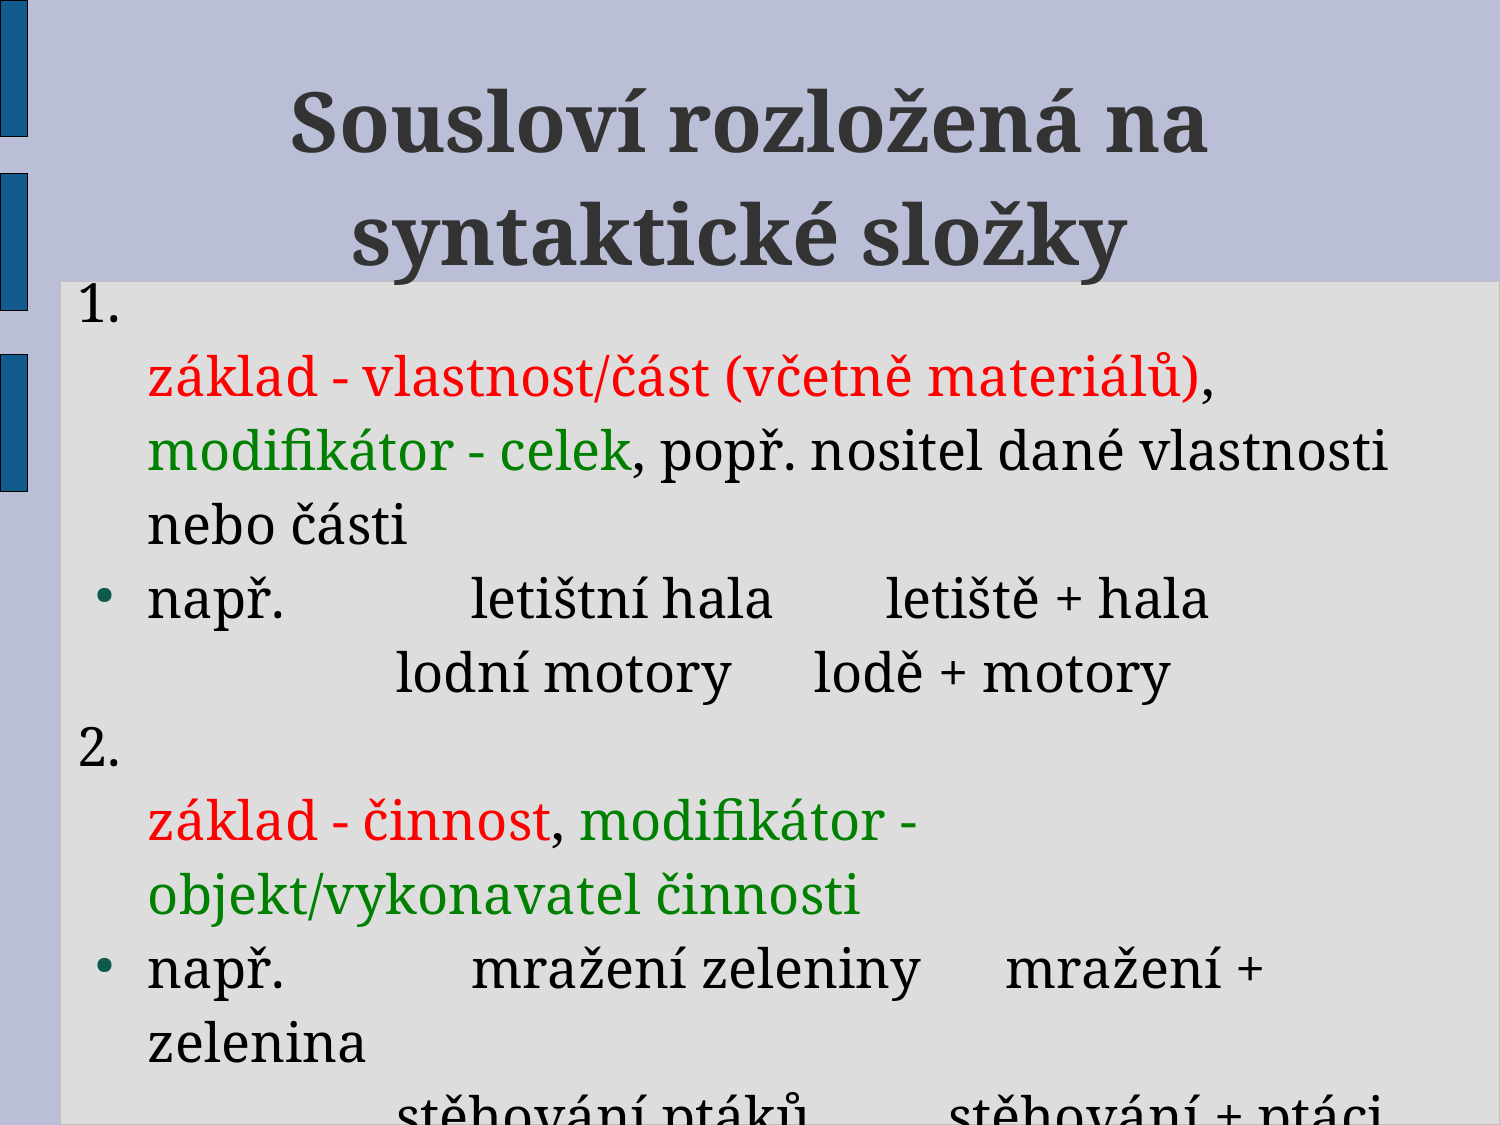

# Sousloví rozložená na syntaktické složky
1.
základ - vlastnost/část (včetně materiálů), modifikátor - celek, popř. nositel dané vlastnosti nebo části
např. 		 letištní hala 		letiště + hala
lodní motory 	 lodě + motory
2.
základ - činnost, modifikátor - objekt/vykonavatel činnosti
např. 		 mražení zeleniny mražení + zelenina
stěhování ptáků		stěhování + ptáci
ALE mražená zelenina, stěhovaví ptáci